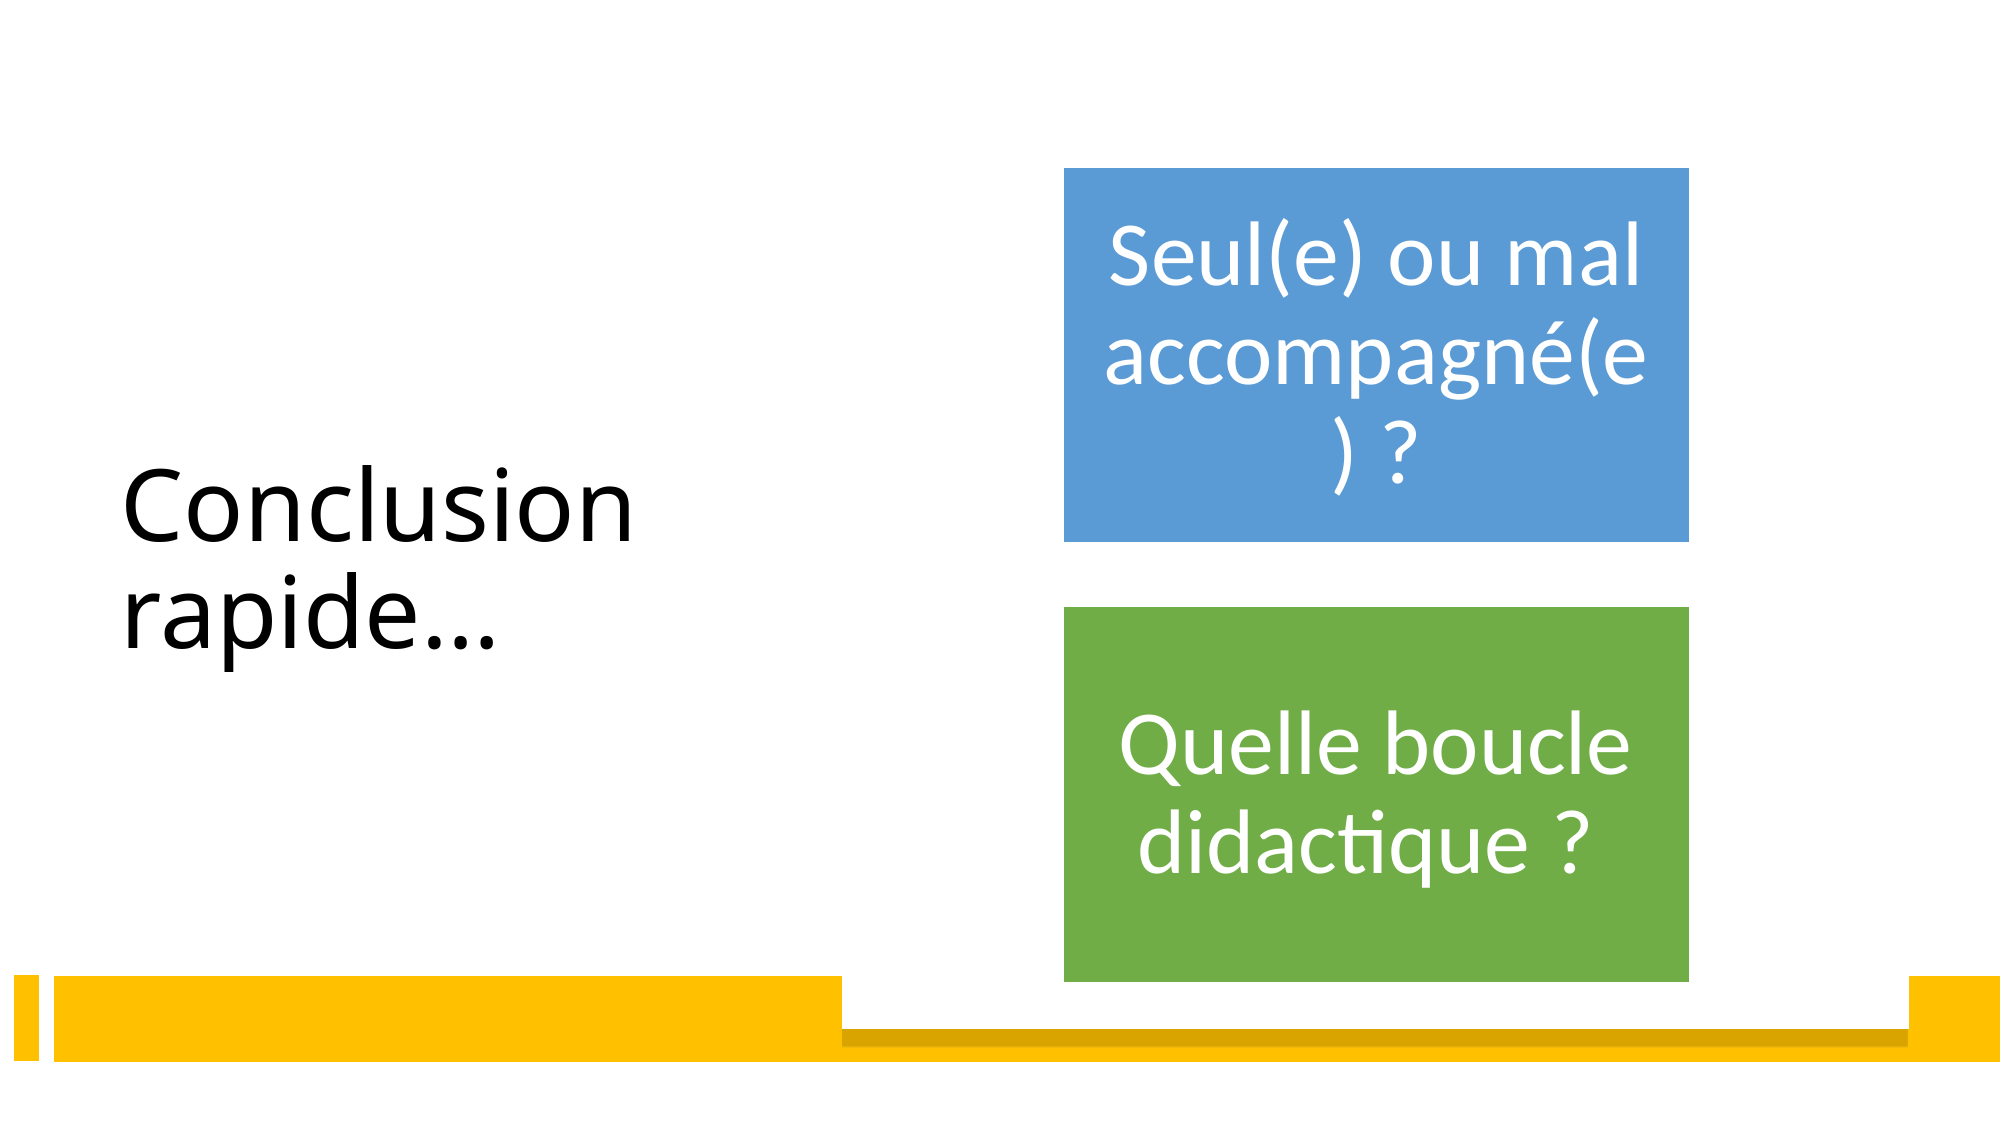

Seul(e) ou mal accompagné(e) ?
Quelle boucle didactique ?
# Conclusion rapide…